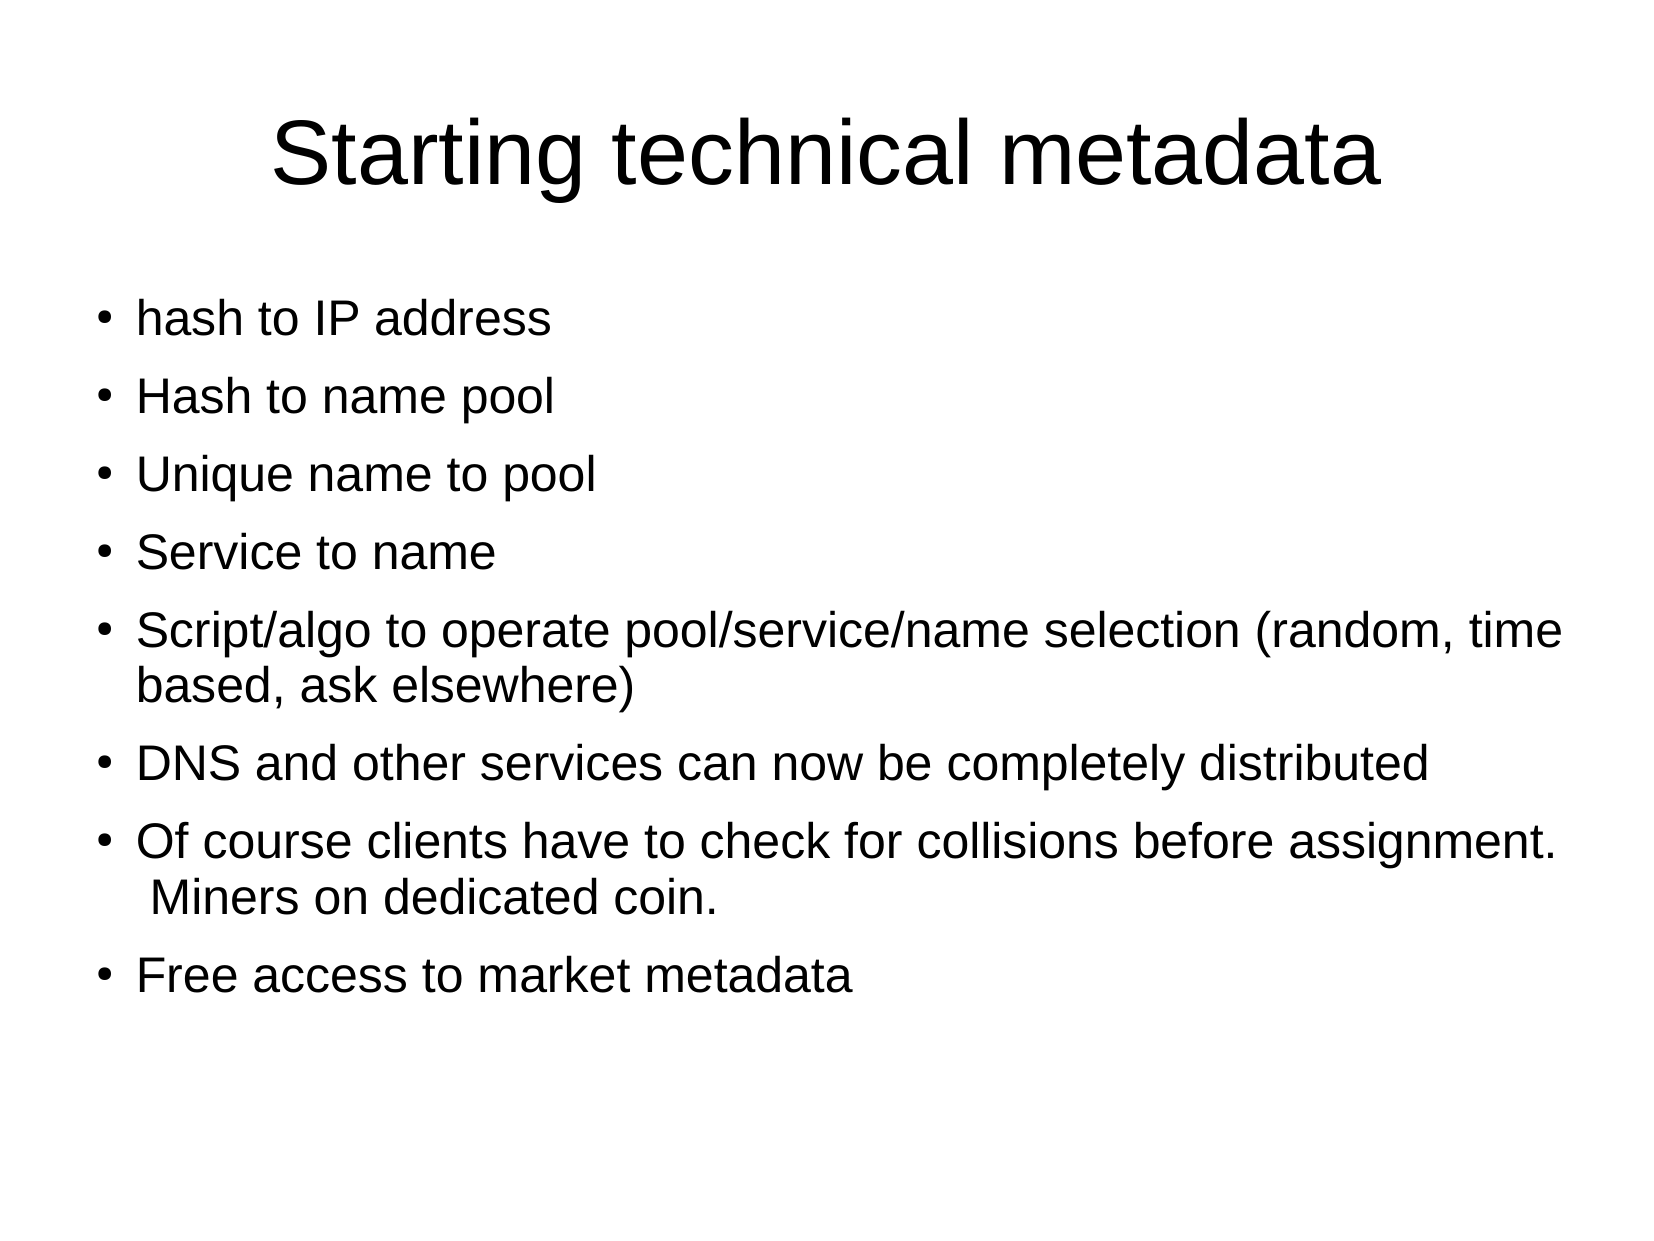

# Starting technical metadata
hash to IP address
Hash to name pool
Unique name to pool
Service to name
Script/algo to operate pool/service/name selection (random, time based, ask elsewhere)
DNS and other services can now be completely distributed
Of course clients have to check for collisions before assignment. Miners on dedicated coin.
Free access to market metadata